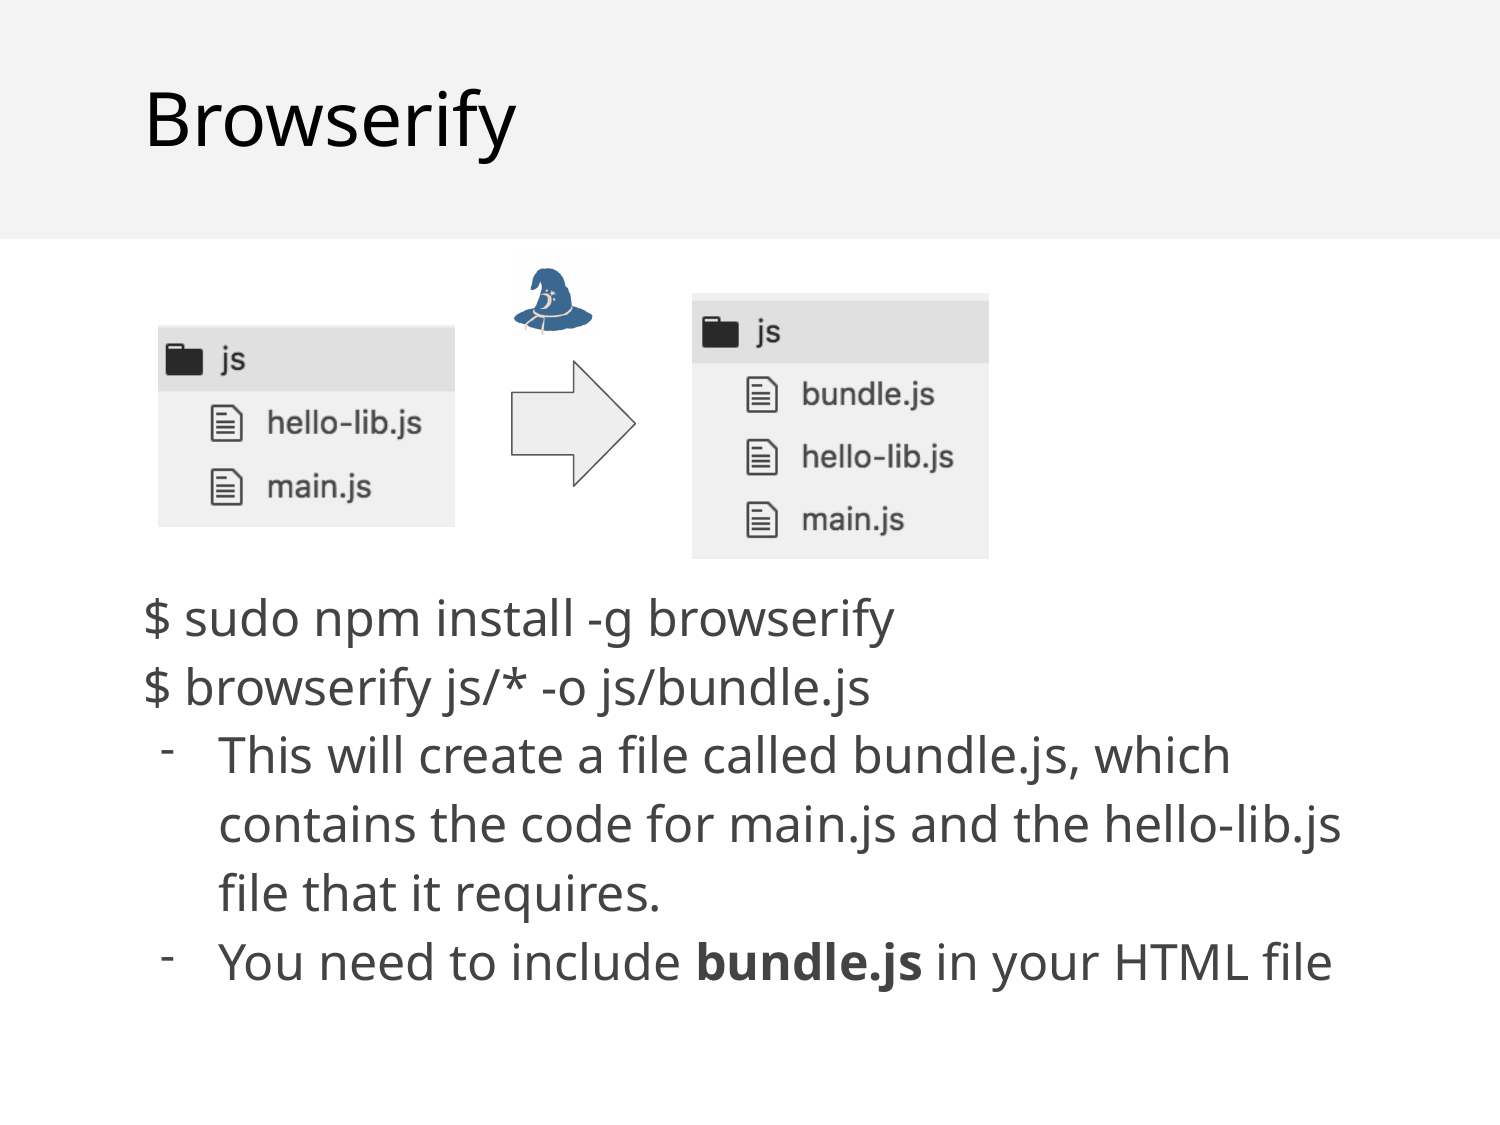

# Browserify
$ sudo npm install -g browserify
$ browserify js/* -o js/bundle.js
This will create a file called bundle.js, which contains the code for main.js and the hello-lib.js file that it requires.
You need to include bundle.js in your HTML file